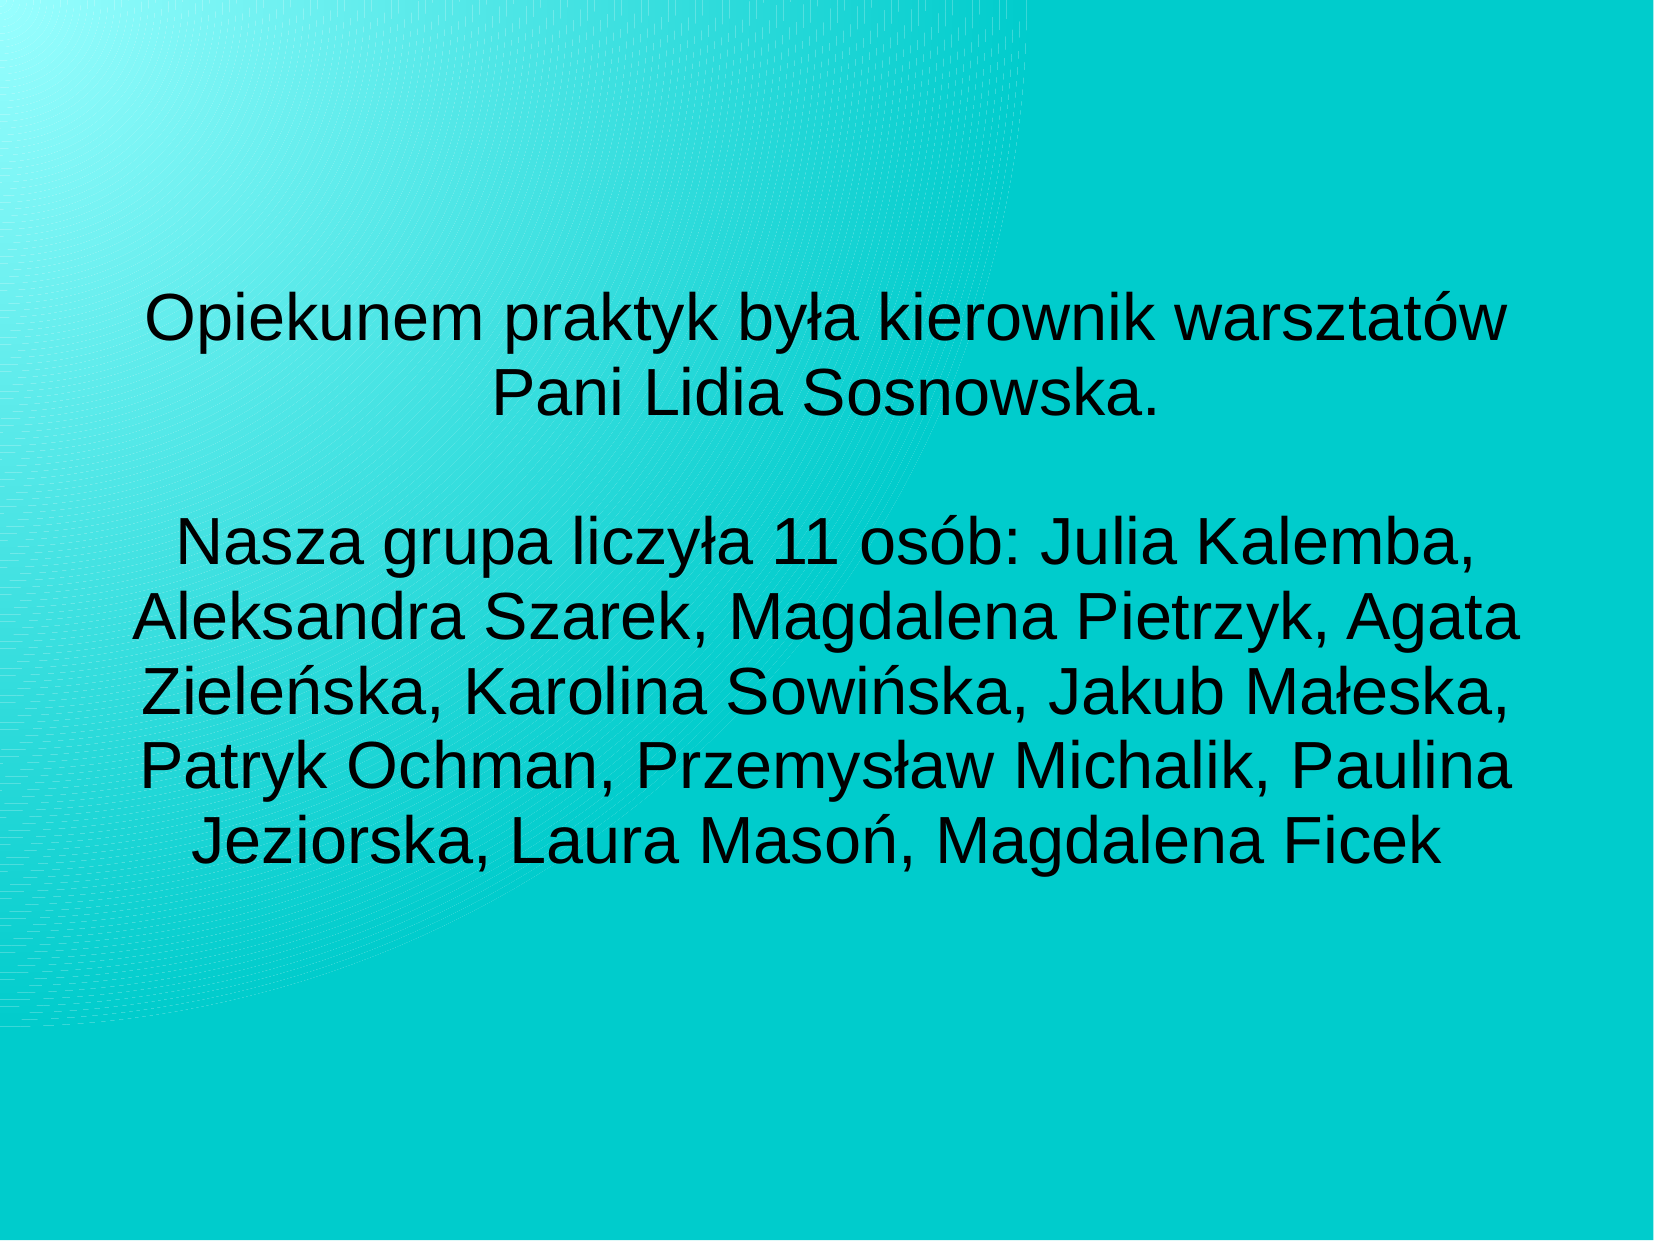

# Opiekunem praktyk była kierownik warsztatów Pani Lidia Sosnowska.
Nasza grupa liczyła 11 osób: Julia Kalemba, Aleksandra Szarek, Magdalena Pietrzyk, Agata Zieleńska, Karolina Sowińska, Jakub Małeska, Patryk Ochman, Przemysław Michalik, Paulina Jeziorska, Laura Masoń, Magdalena Ficek